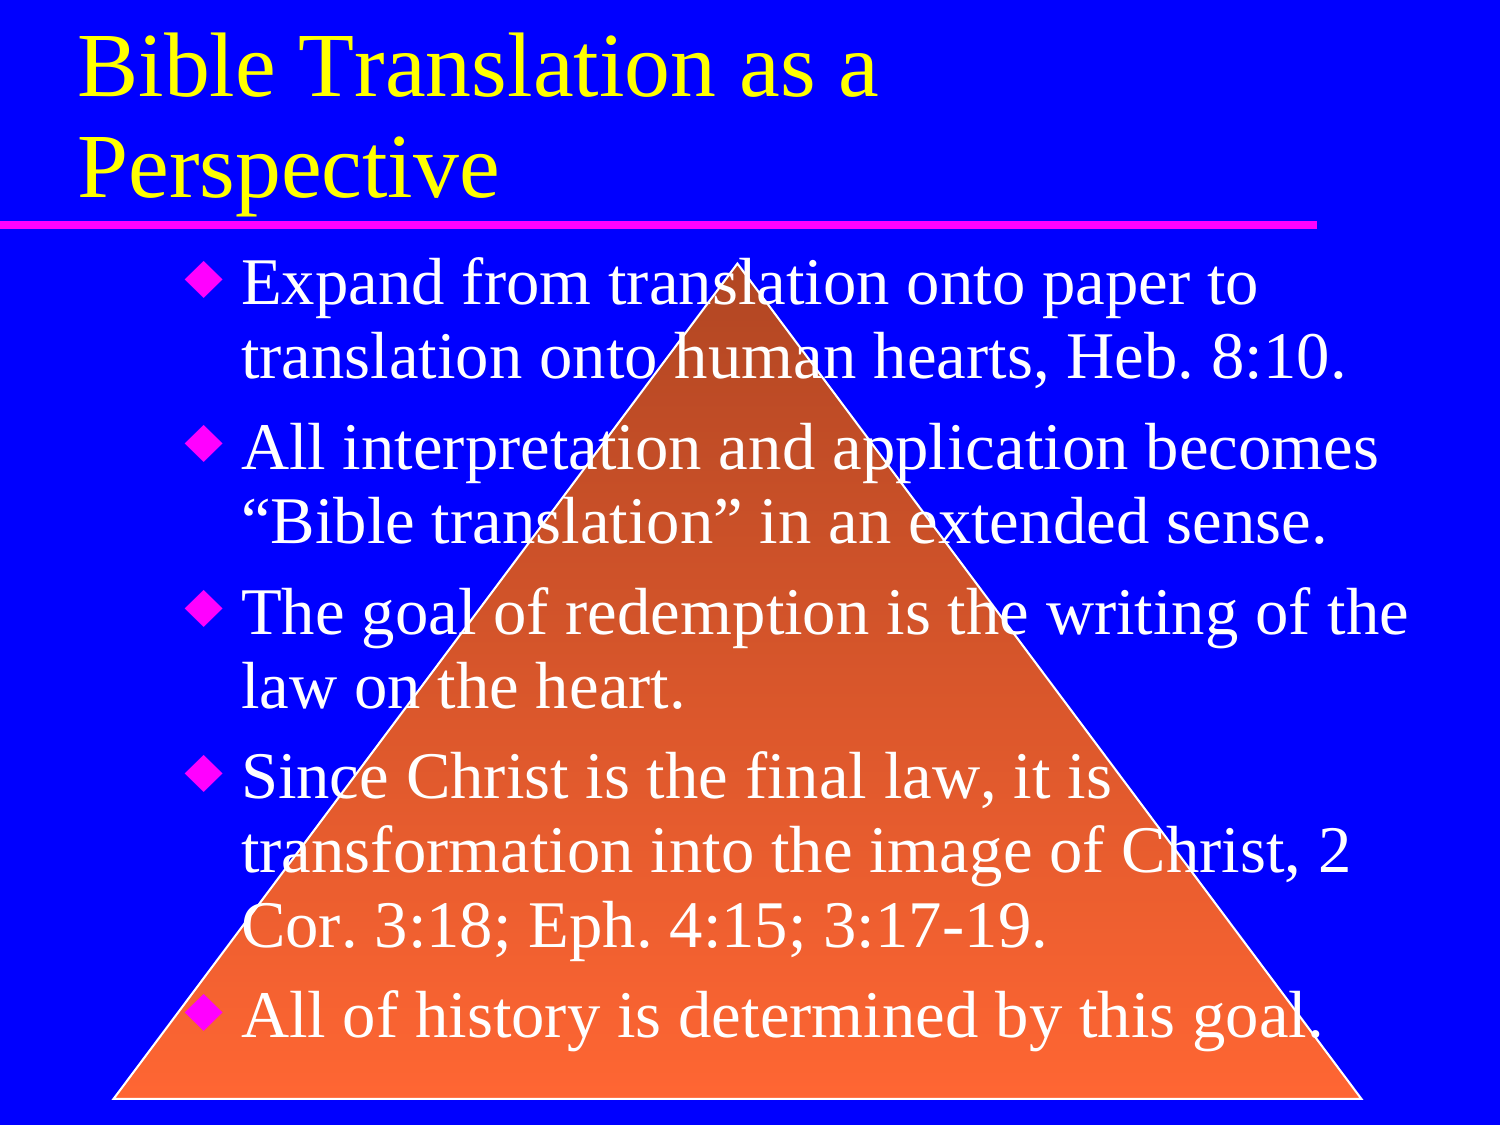

# Bible Translation as a Perspective
Expand from translation onto paper to translation onto human hearts, Heb. 8:10.
All interpretation and application becomes “Bible translation” in an extended sense.
The goal of redemption is the writing of the law on the heart.
Since Christ is the final law, it is transformation into the image of Christ, 2 Cor. 3:18; Eph. 4:15; 3:17-19.
All of history is determined by this goal.